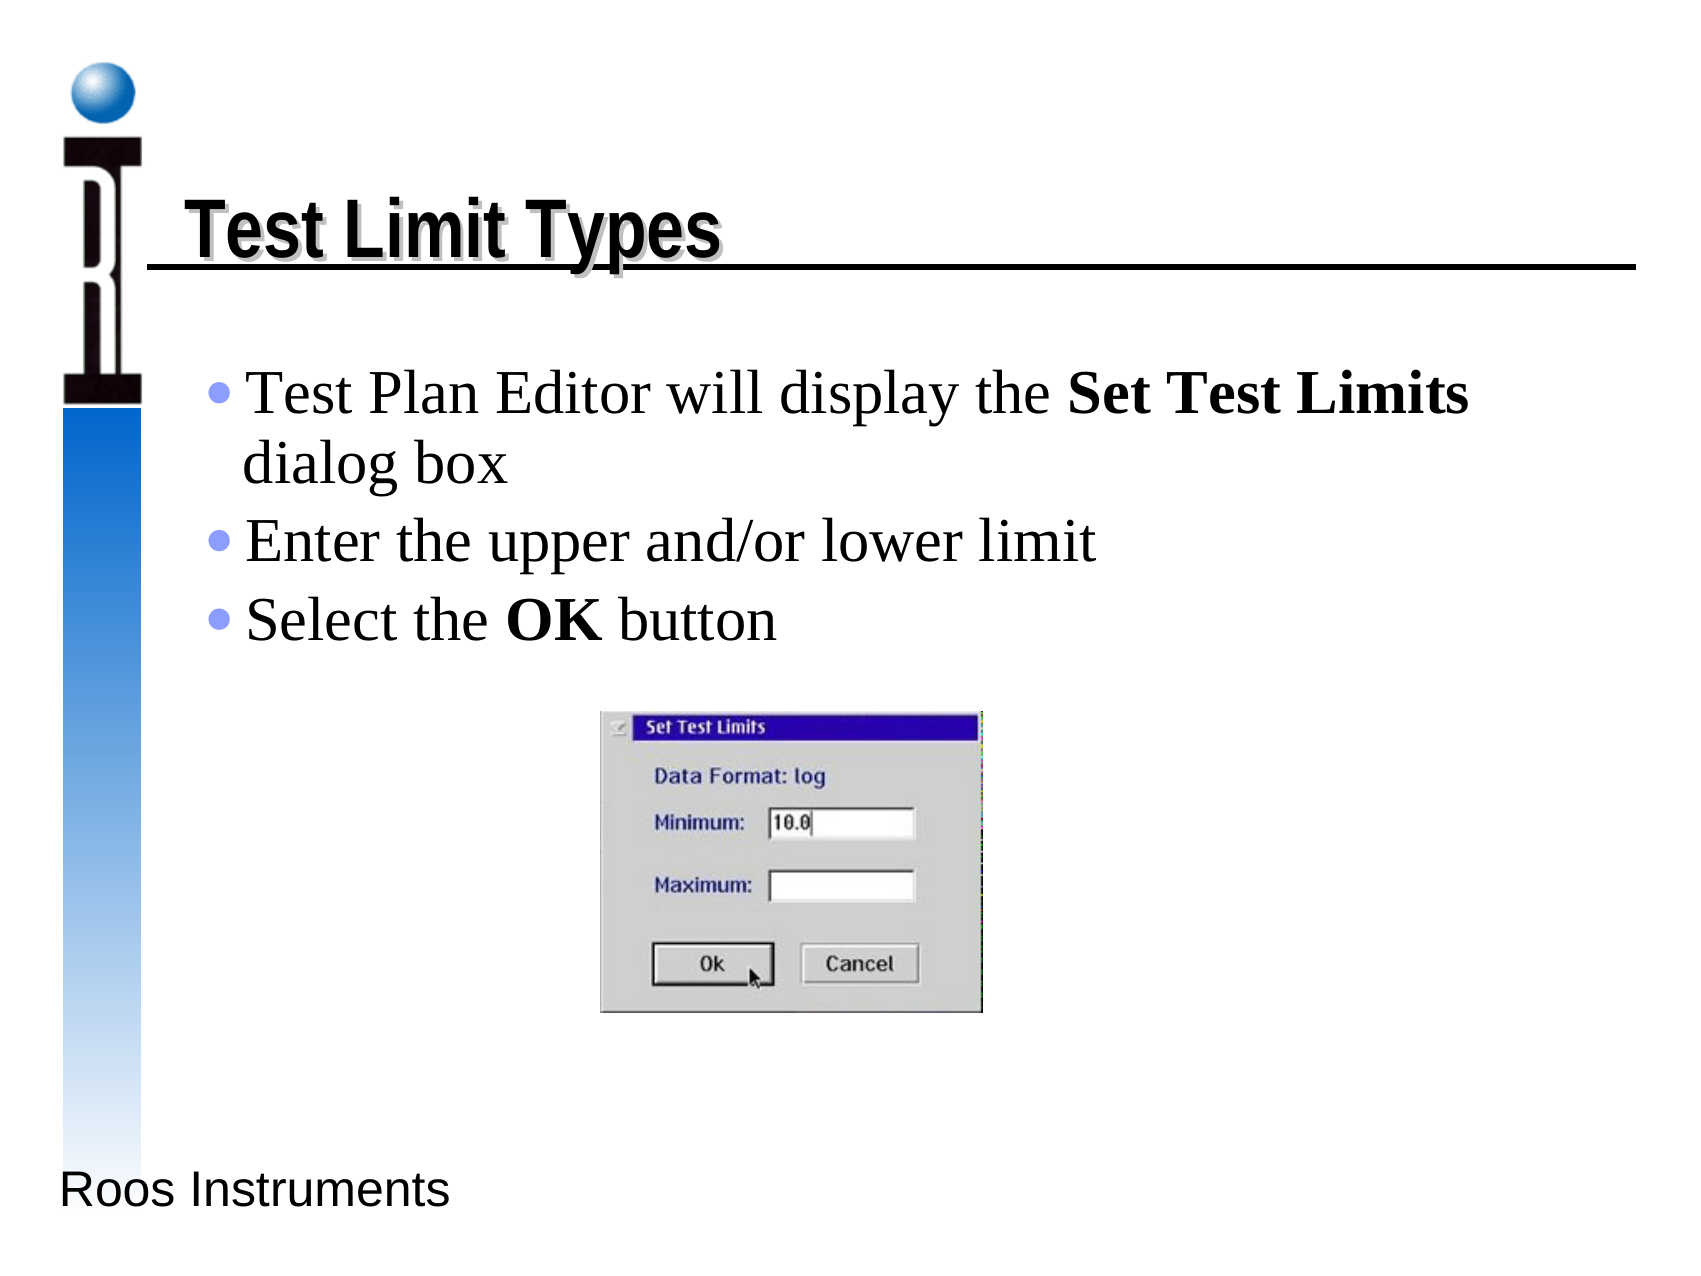

Test Limit Types
Test Plan Editor will display the Set Test Limits dialog box
Enter the upper and/or lower limit
Select the OK button